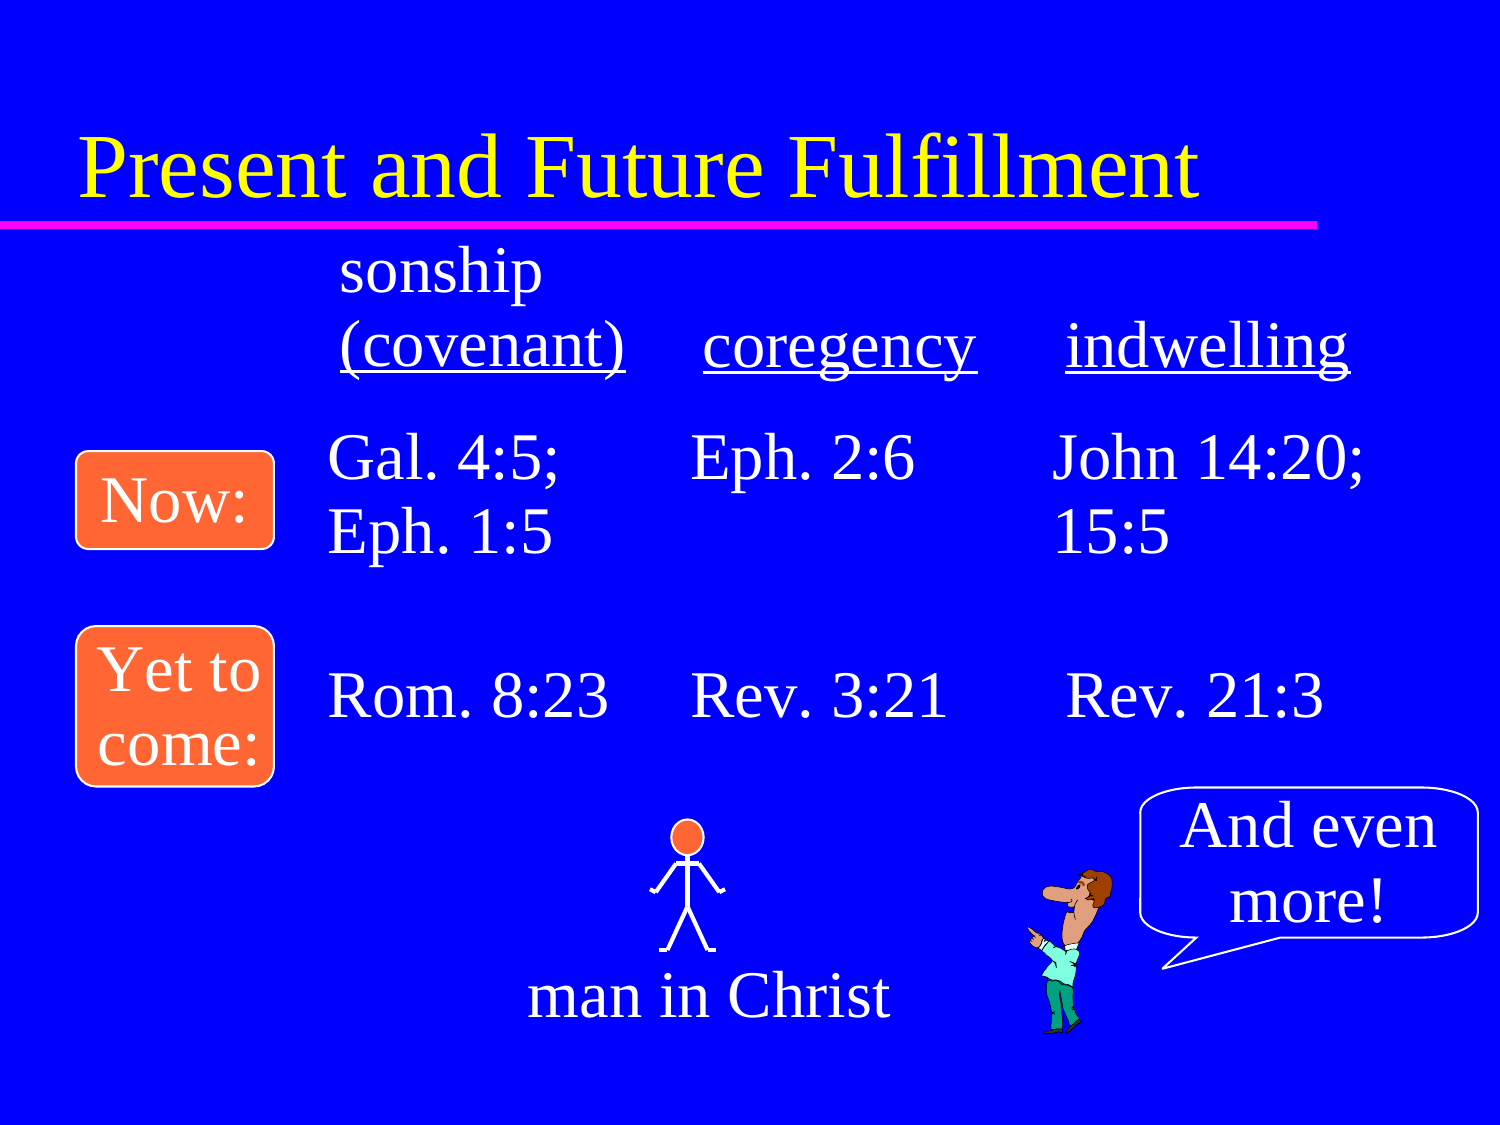

# Present and Future Fulfillment
sonship (covenant)
coregency
indwelling
Gal. 4:5; Eph. 1:5
Eph. 2:6
John 14:20; 15:5
Now:
Yet to
come:
Rom. 8:23
Rev. 3:21
Rev. 21:3
And even more!
man in Christ